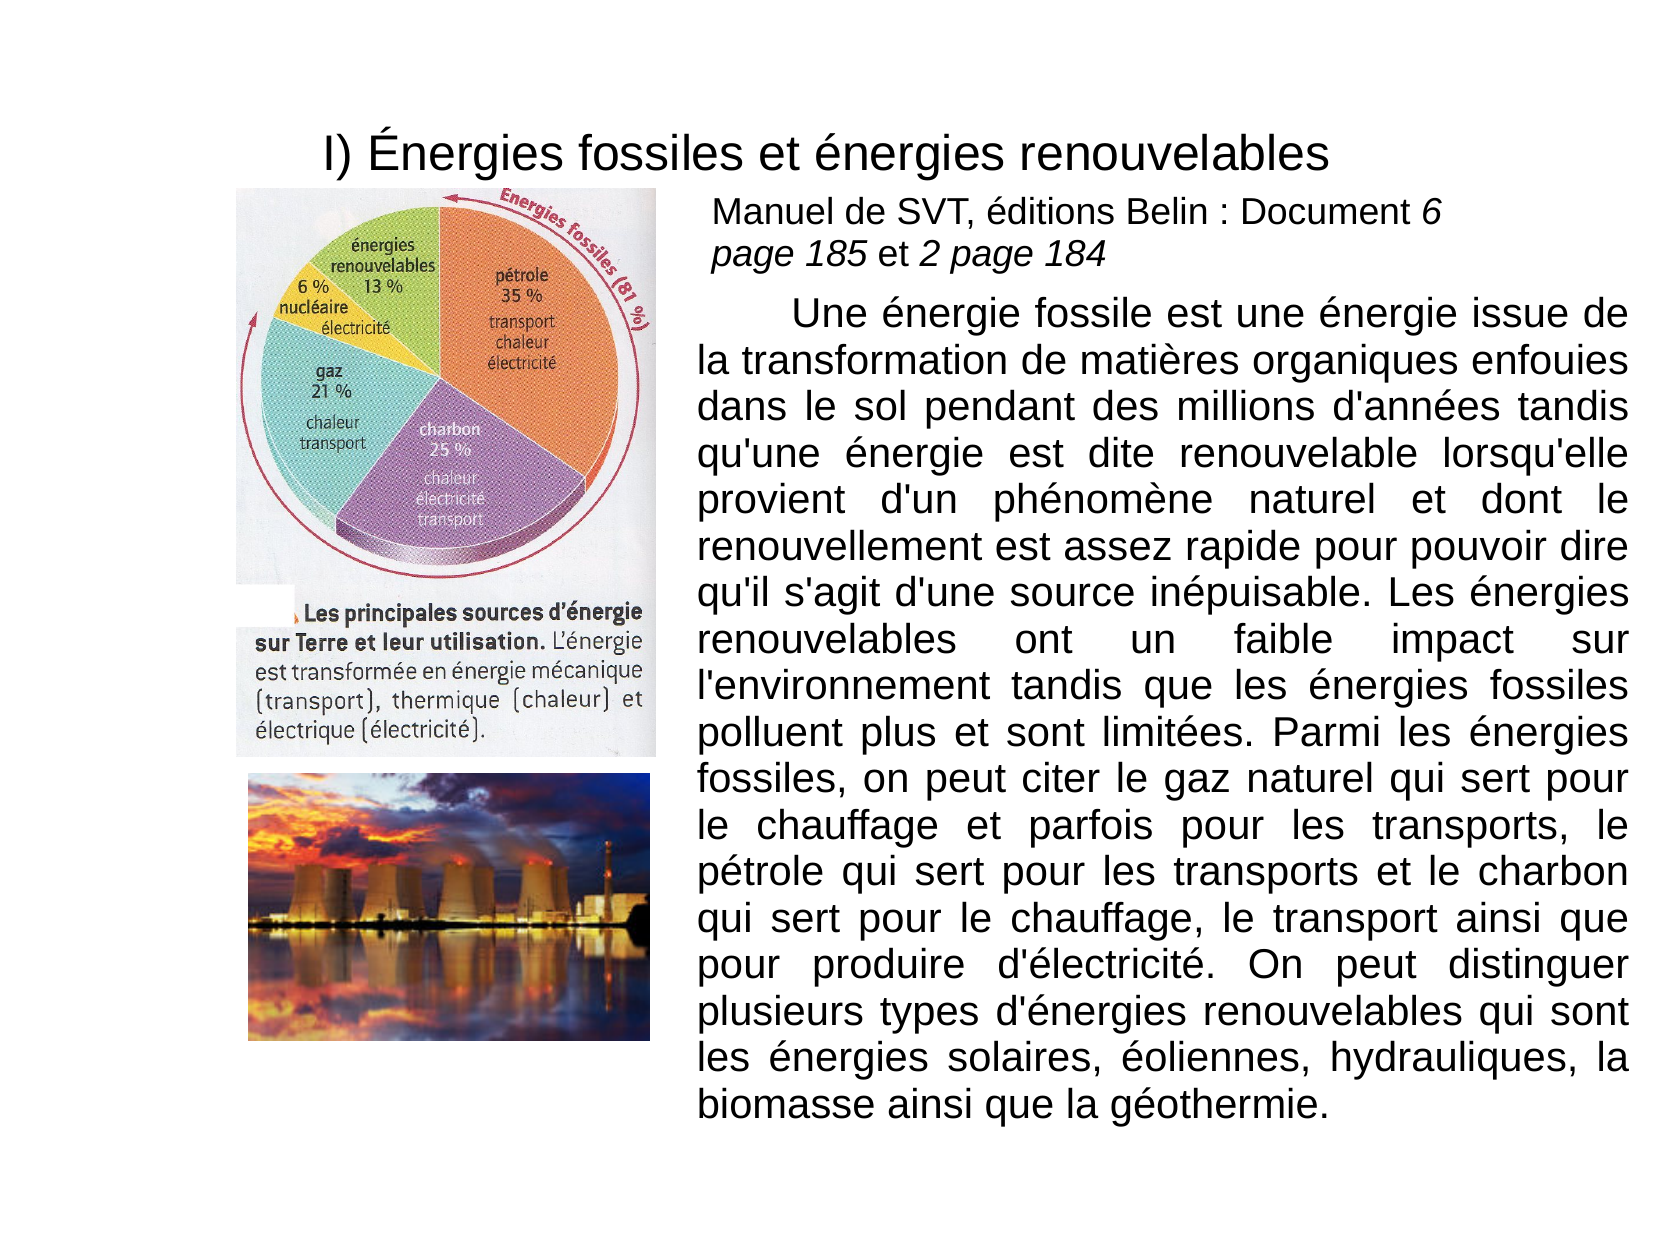

# I) Énergies fossiles et énergies renouvelables
Manuel de SVT, éditions Belin : Document 6 page 185 et 2 page 184
 Une énergie fossile est une énergie issue de la transformation de matières organiques enfouies dans le sol pendant des millions d'années tandis qu'une énergie est dite renouvelable lorsqu'elle provient d'un phénomène naturel et dont le renouvellement est assez rapide pour pouvoir dire qu'il s'agit d'une source inépuisable. Les énergies renouvelables ont un faible impact sur l'environnement tandis que les énergies fossiles polluent plus et sont limitées. Parmi les énergies fossiles, on peut citer le gaz naturel qui sert pour le chauffage et parfois pour les transports, le pétrole qui sert pour les transports et le charbon qui sert pour le chauffage, le transport ainsi que pour produire d'électricité. On peut distinguer plusieurs types d'énergies renouvelables qui sont les énergies solaires, éoliennes, hydrauliques, la biomasse ainsi que la géothermie.